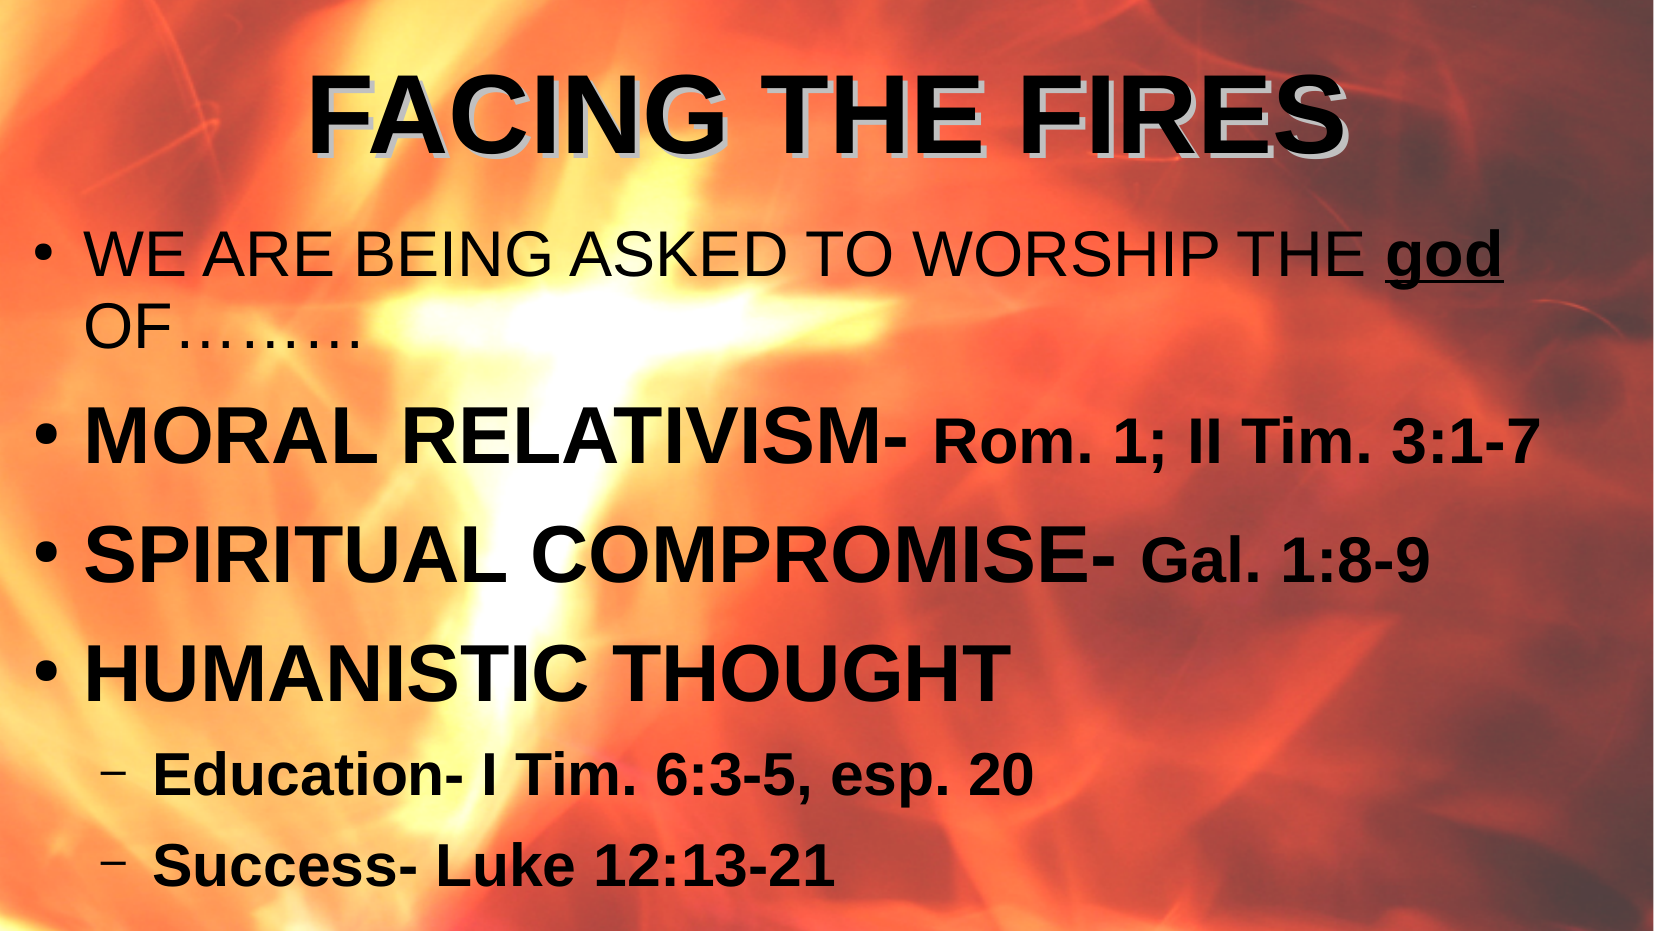

# FACING THE FIRES
WE ARE BEING ASKED TO WORSHIP THE god OF………
MORAL RELATIVISM- Rom. 1; II Tim. 3:1-7
SPIRITUAL COMPROMISE- Gal. 1:8-9
HUMANISTIC THOUGHT
Education- I Tim. 6:3-5, esp. 20
Success- Luke 12:13-21